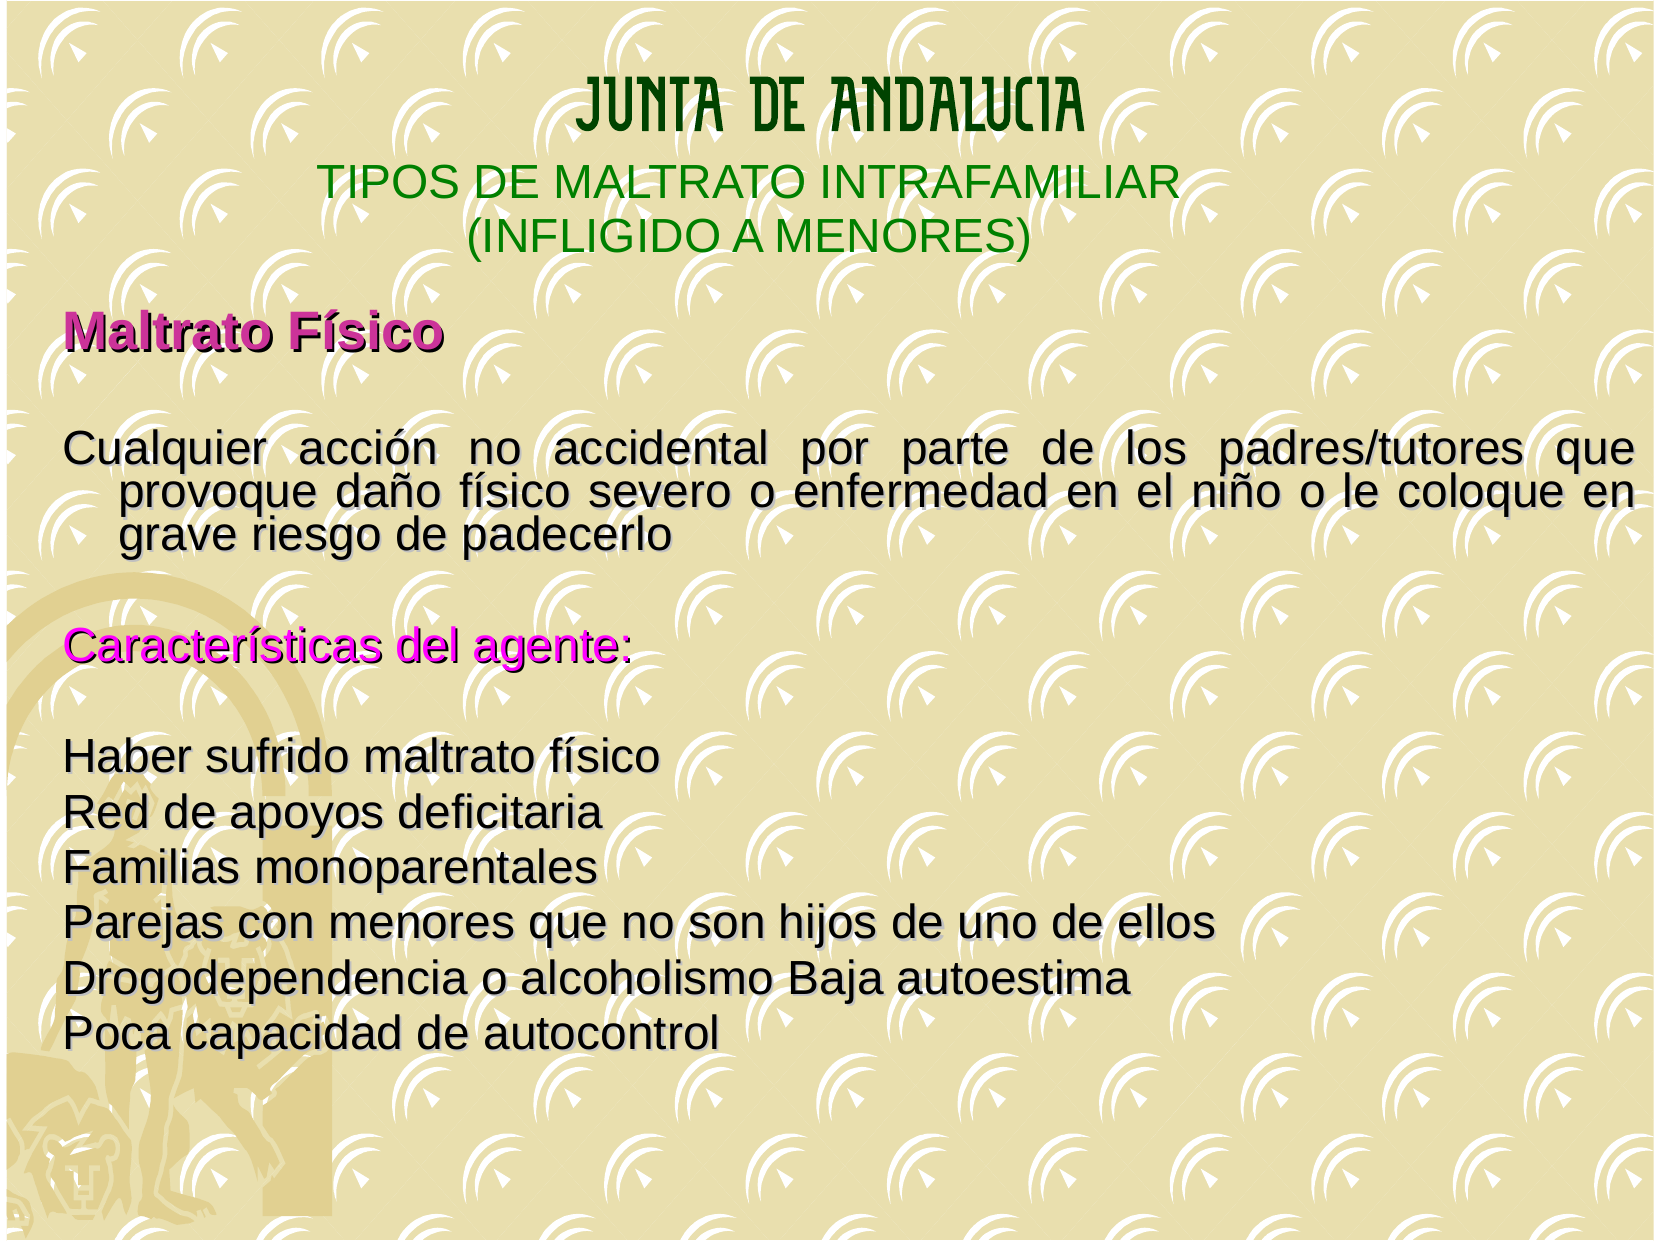

TIPOS DE MALTRATO INTRAFAMILIAR
(INFLIGIDO A MENORES)
#
Maltrato Físico
Cualquier acción no accidental por parte de los padres/tutores que provoque daño físico severo o enfermedad en el niño o le coloque en grave riesgo de padecerlo
Características del agente:
Haber sufrido maltrato físico
Red de apoyos deficitaria
Familias monoparentales
Parejas con menores que no son hijos de uno de ellos
Drogodependencia o alcoholismo Baja autoestima
Poca capacidad de autocontrol